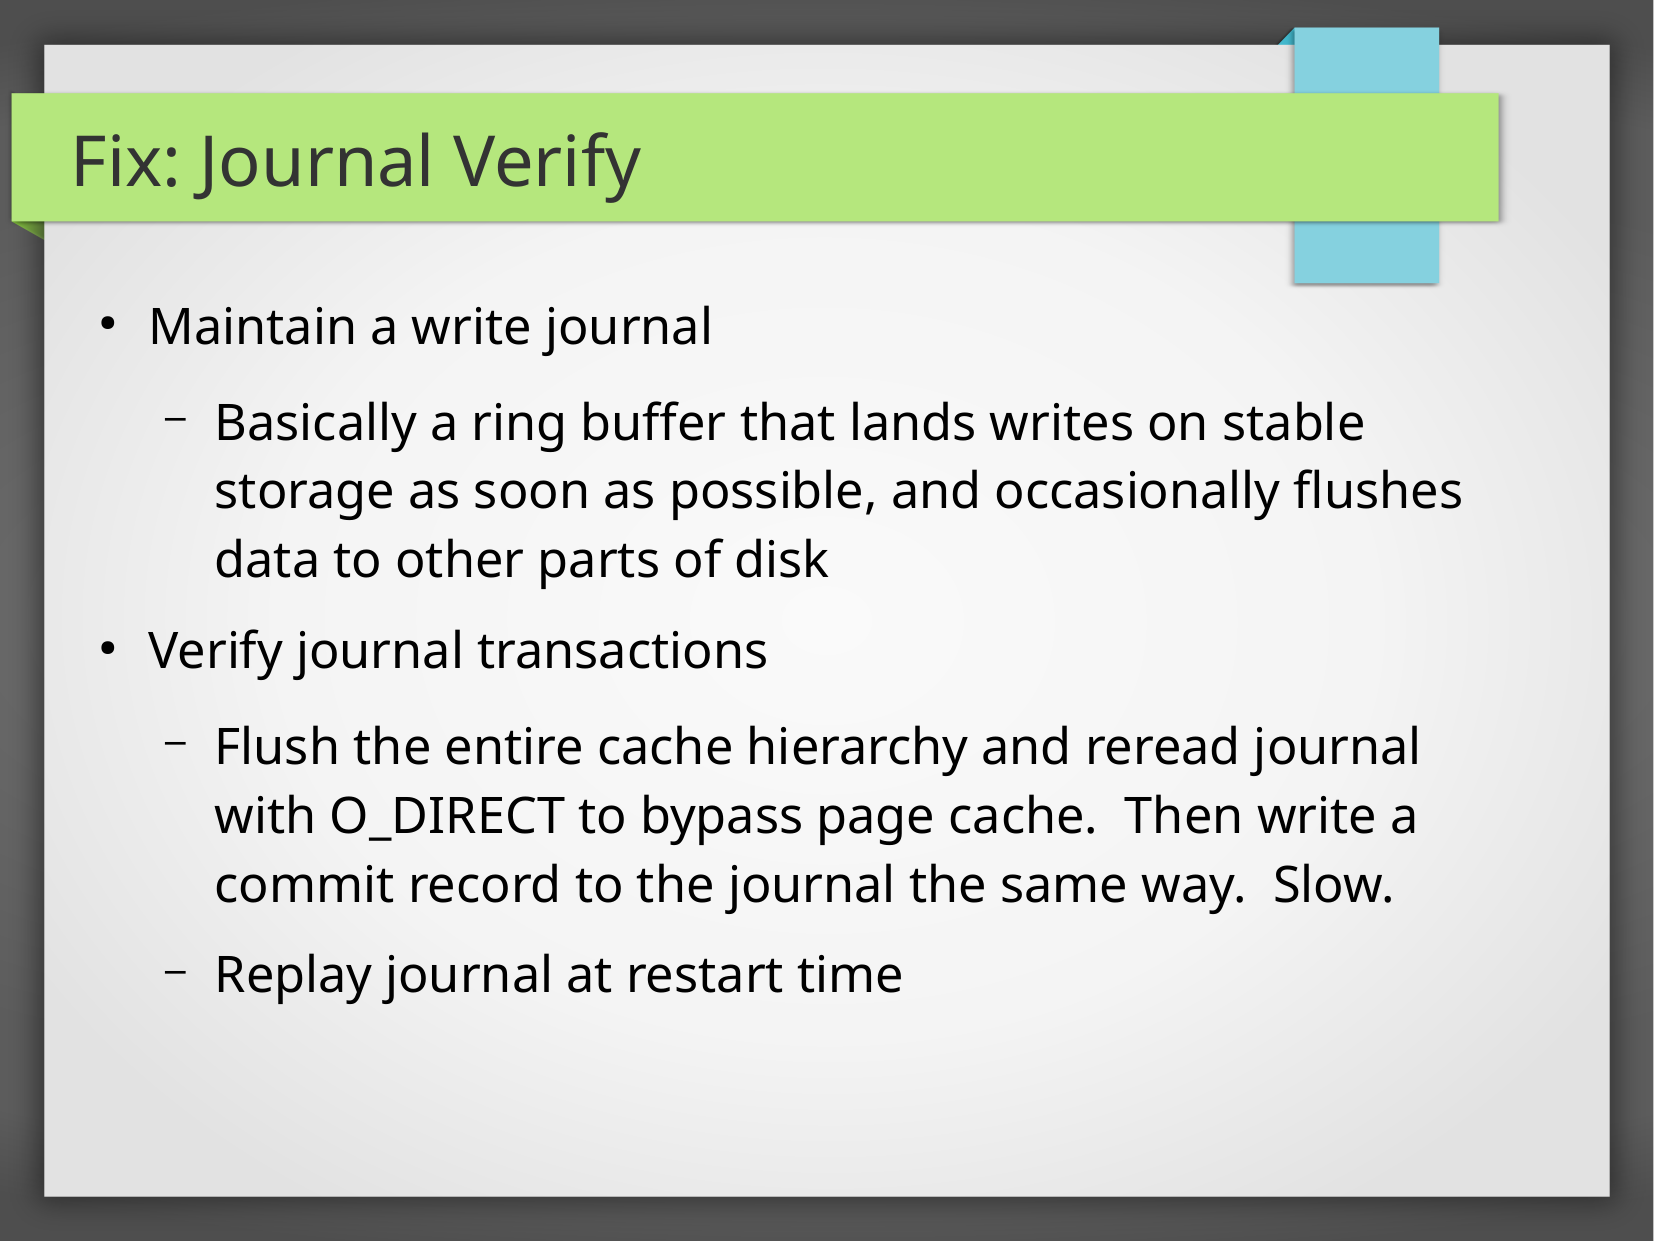

# Fix: Journal Verify
Maintain a write journal
Basically a ring buffer that lands writes on stable storage as soon as possible, and occasionally flushes data to other parts of disk
Verify journal transactions
Flush the entire cache hierarchy and reread journal with O_DIRECT to bypass page cache. Then write a commit record to the journal the same way. Slow.
Replay journal at restart time